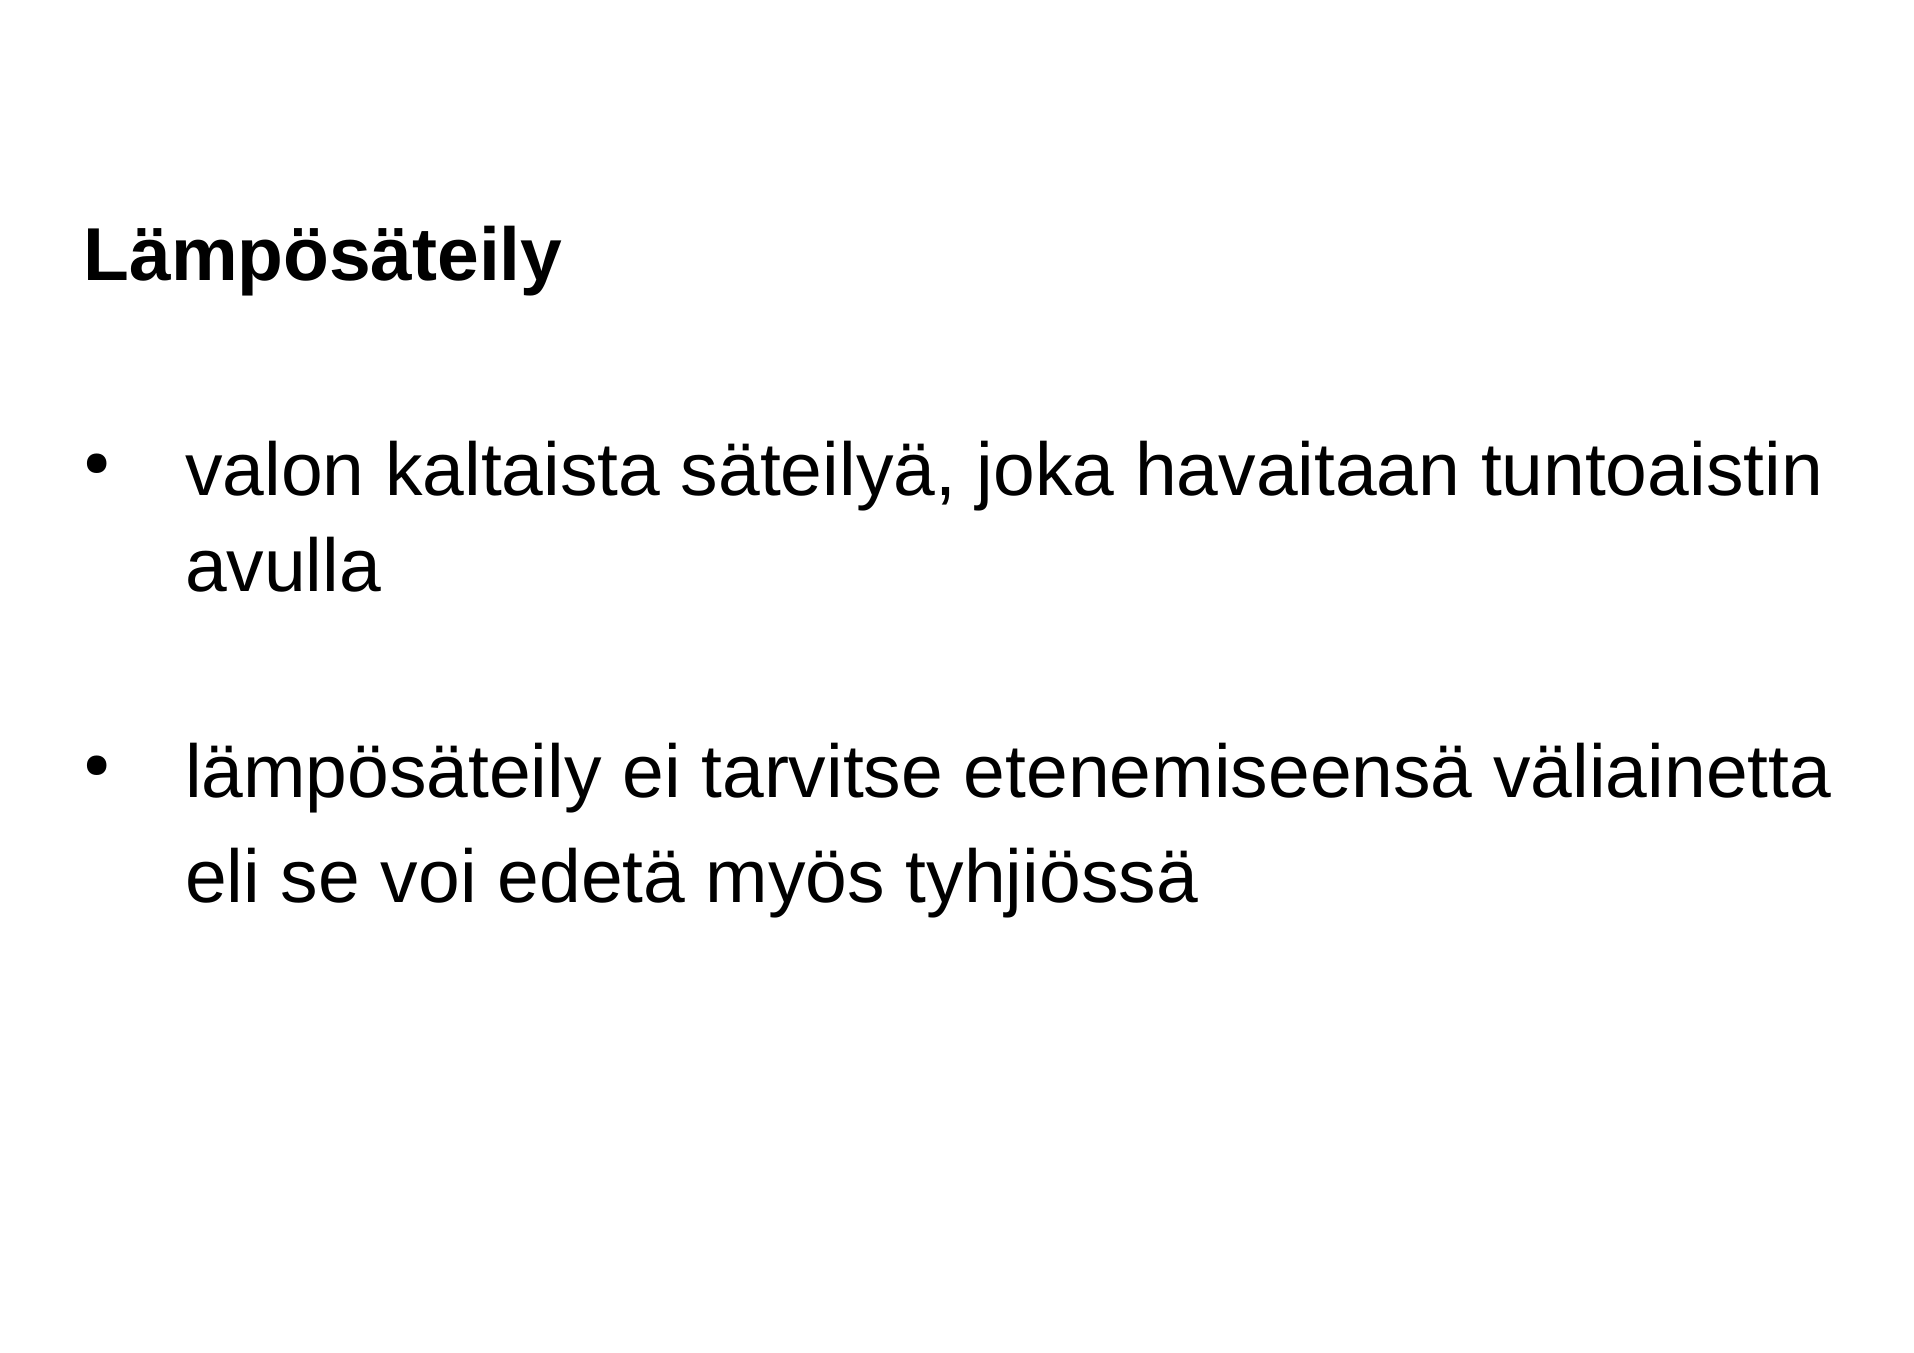

Lämpösäteily
valon kaltaista säteilyä, joka havaitaan tuntoaistin avulla
lämpösäteily ei tarvitse etenemiseensä väliainetta eli se voi edetä myös tyhjiössä